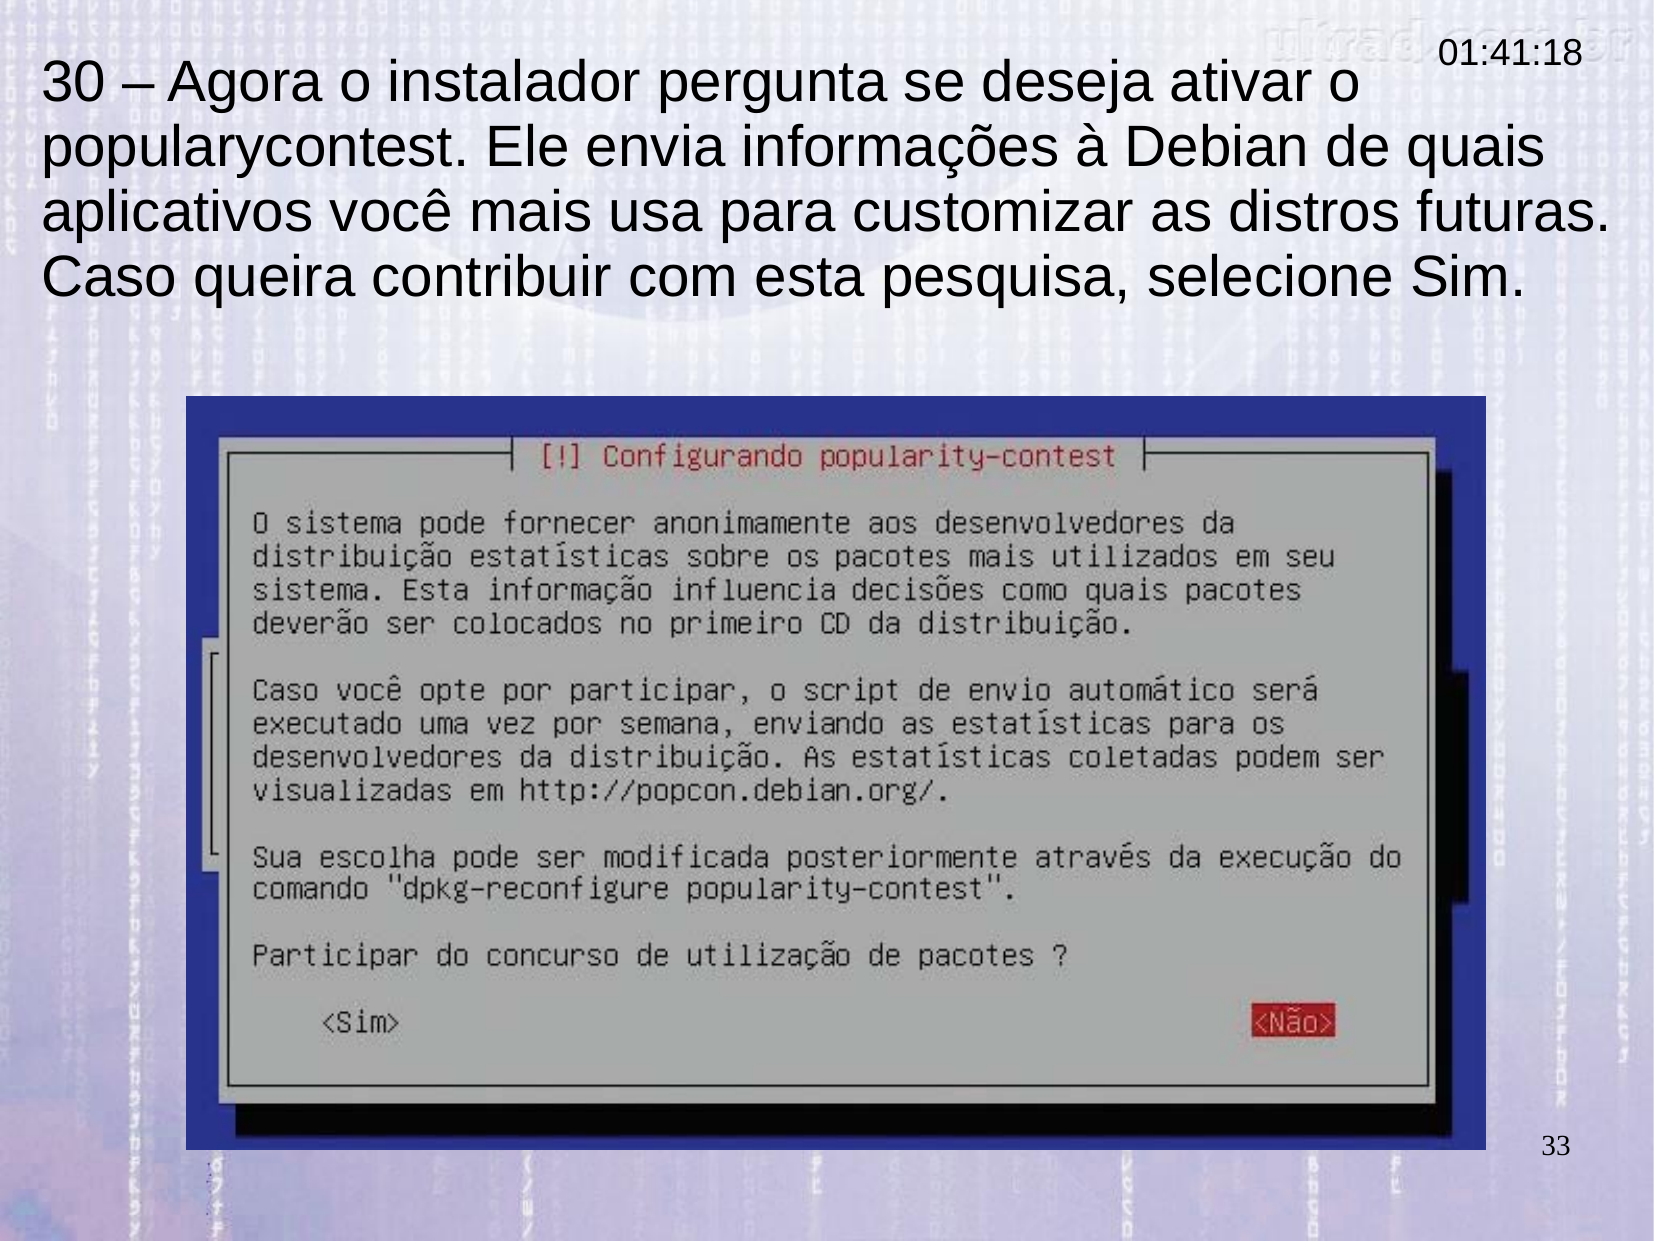

02:59:56
30 – Agora o instalador pergunta se deseja ativar o popularycontest. Ele envia informações à Debian de quais aplicativos você mais usa para customizar as distros futuras. Caso queira contribuir com esta pesquisa, selecione Sim.
33